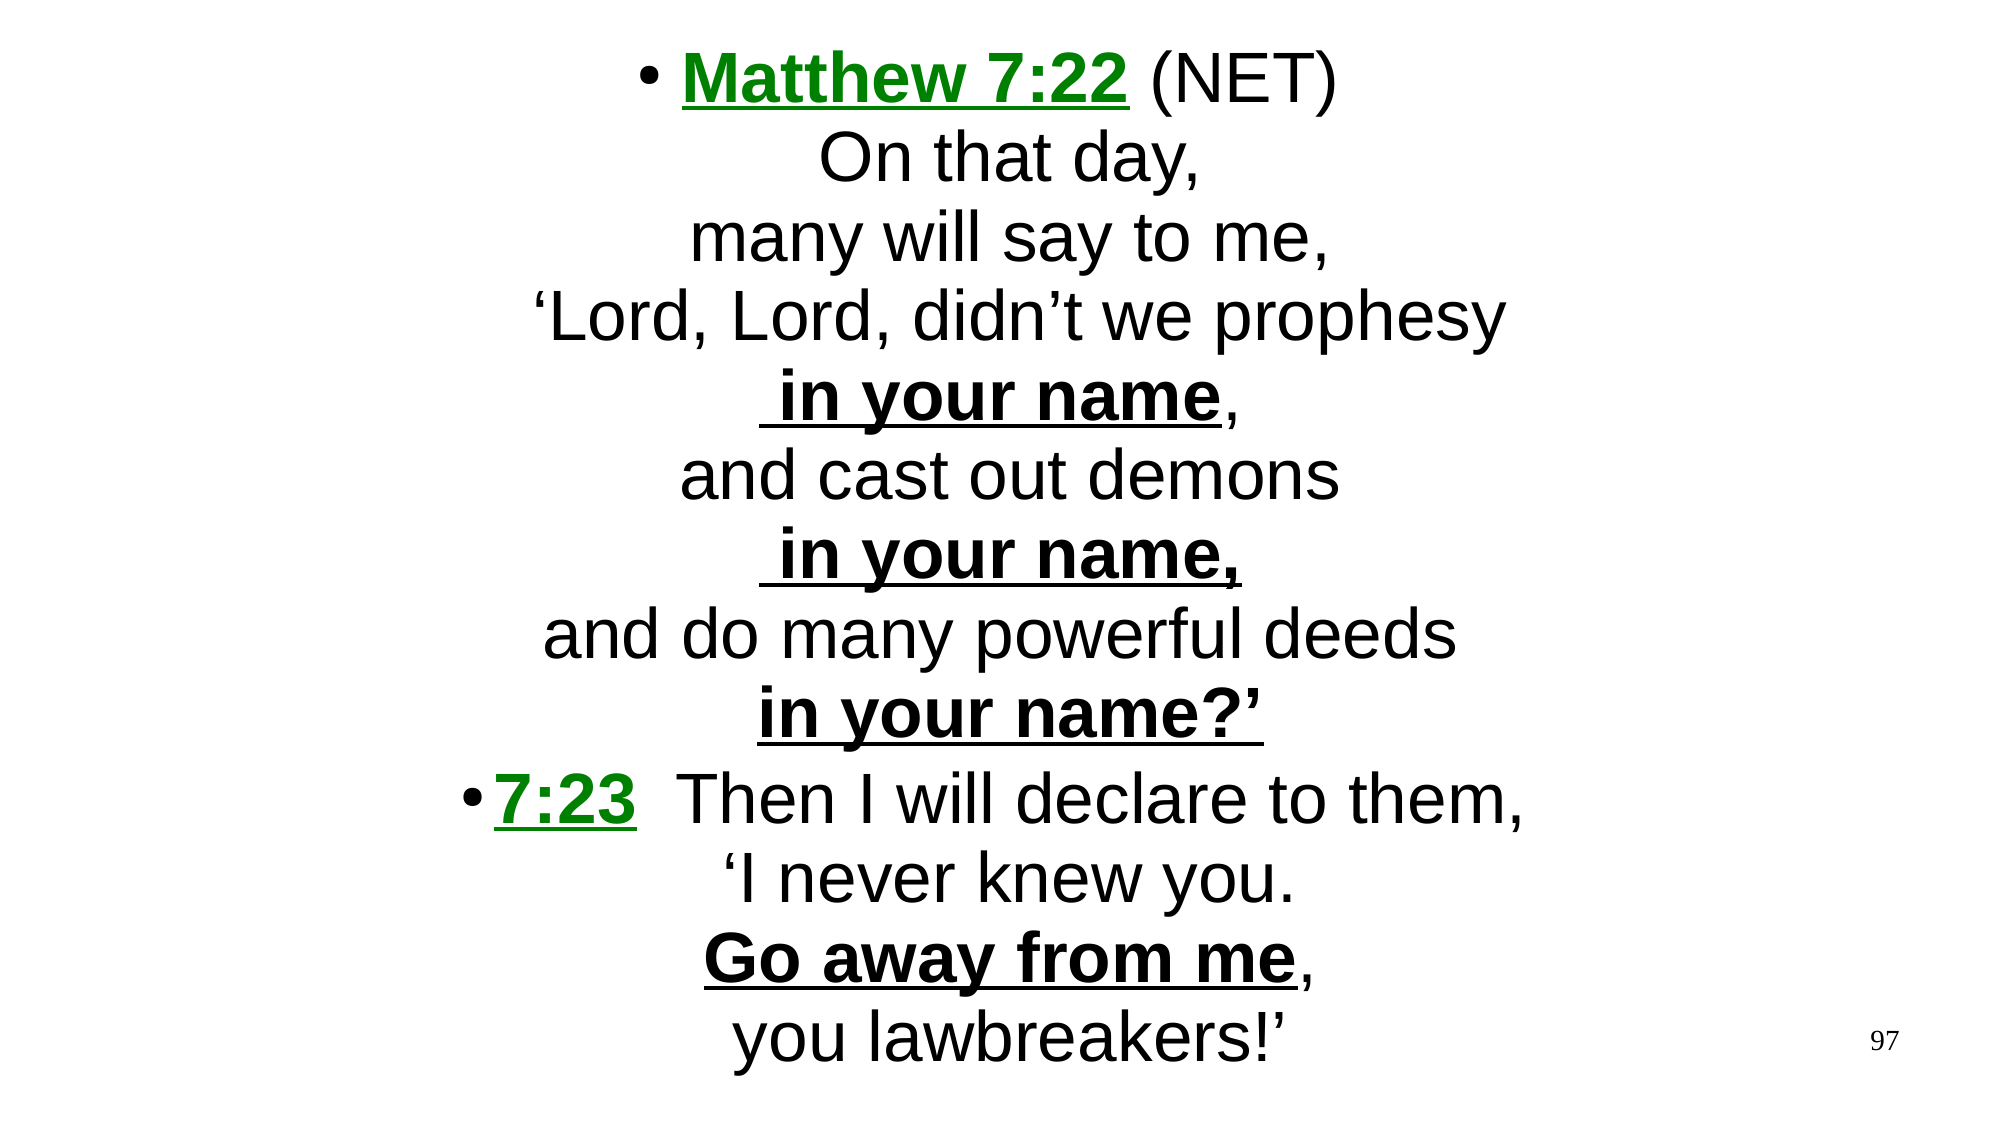

# Matthew 7:22 (NET) On that day, many will say to me, ‘Lord, Lord, didn’t we prophesy in your name, and cast out demons in your name, and do many powerful deeds in your name?’
7:23  Then I will declare to them,
 ‘I never knew you.
Go away from me,
 you lawbreakers!’
97